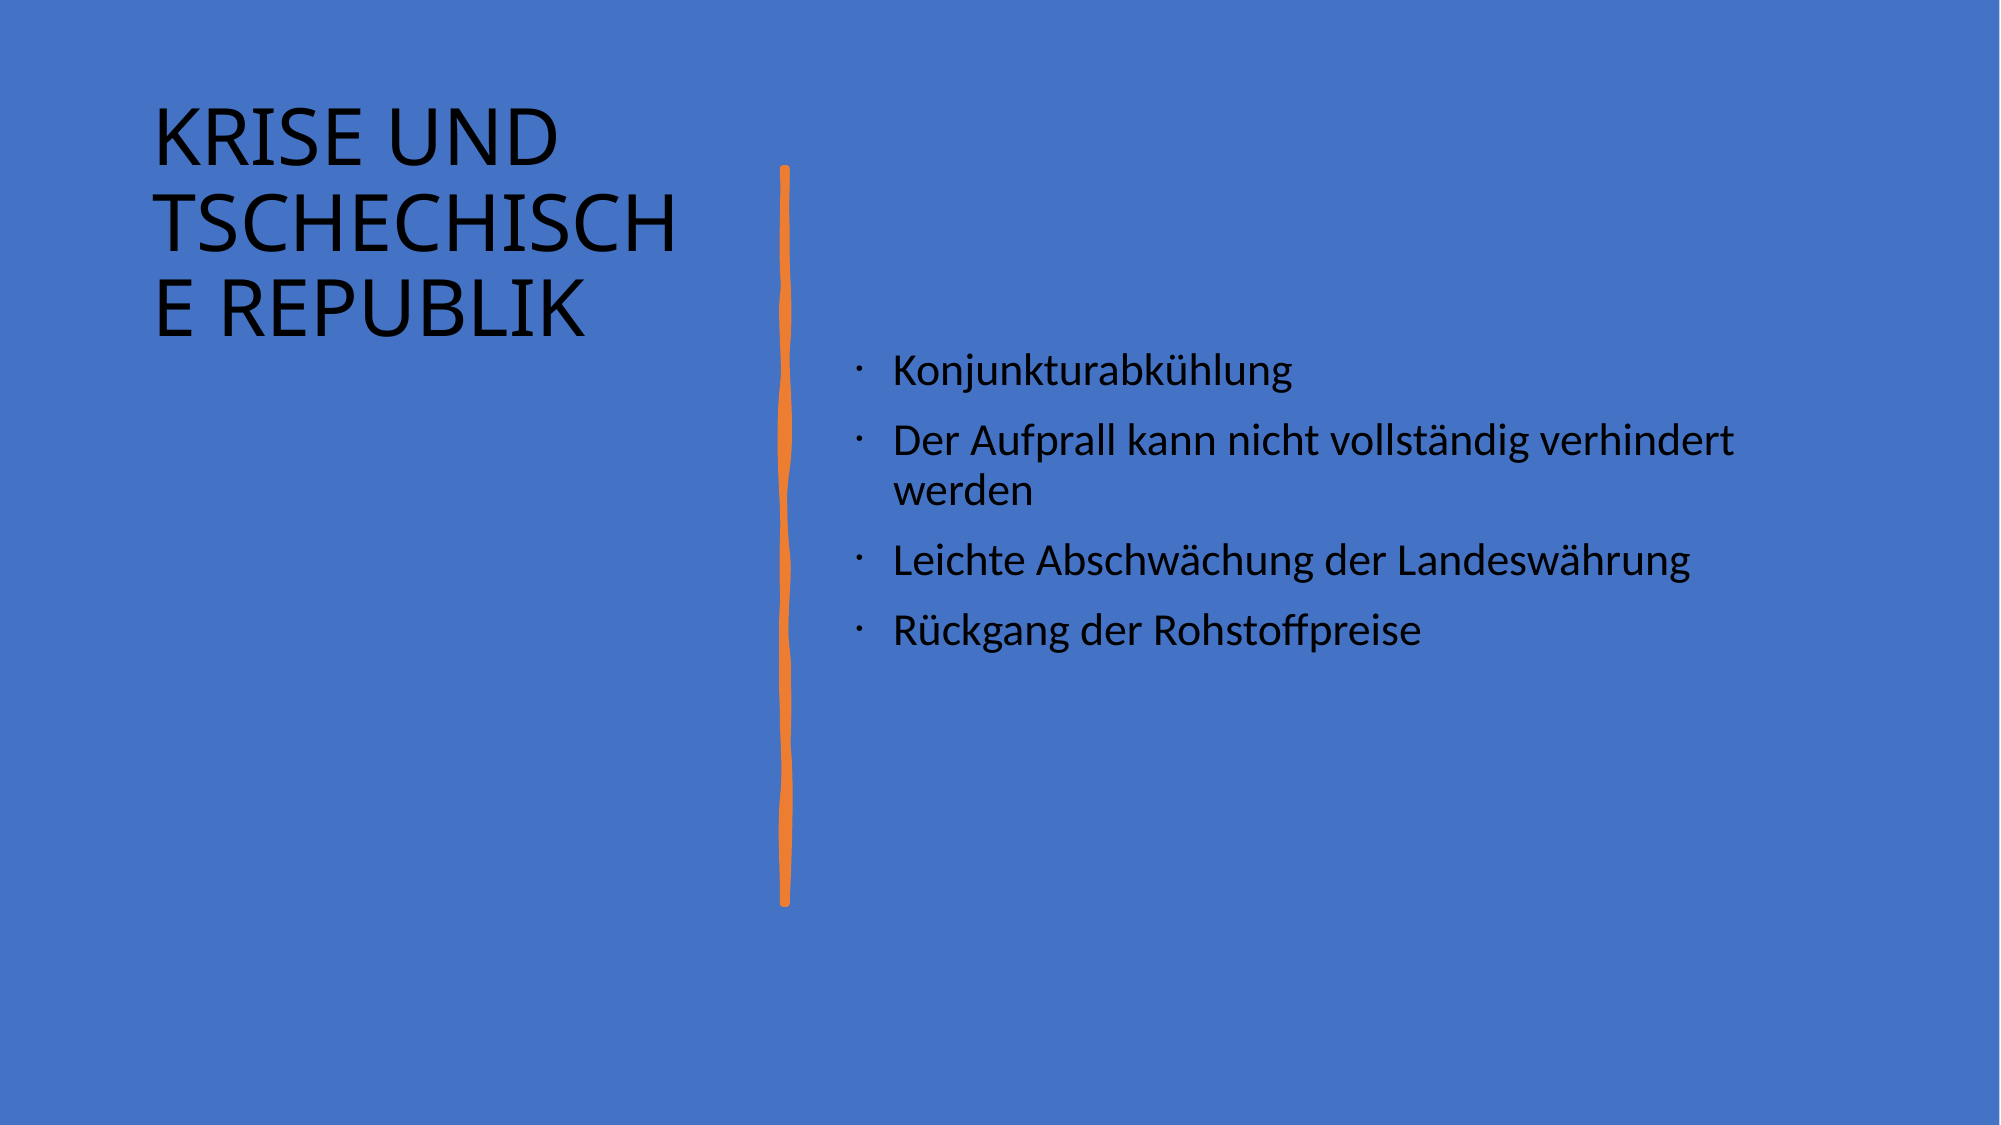

# KRISE UND TSCHECHISCHE REPUBLIK
Konjunkturabkühlung
Der Aufprall kann nicht vollständig verhindert werden
Leichte Abschwächung der Landeswährung
Rückgang der Rohstoffpreise